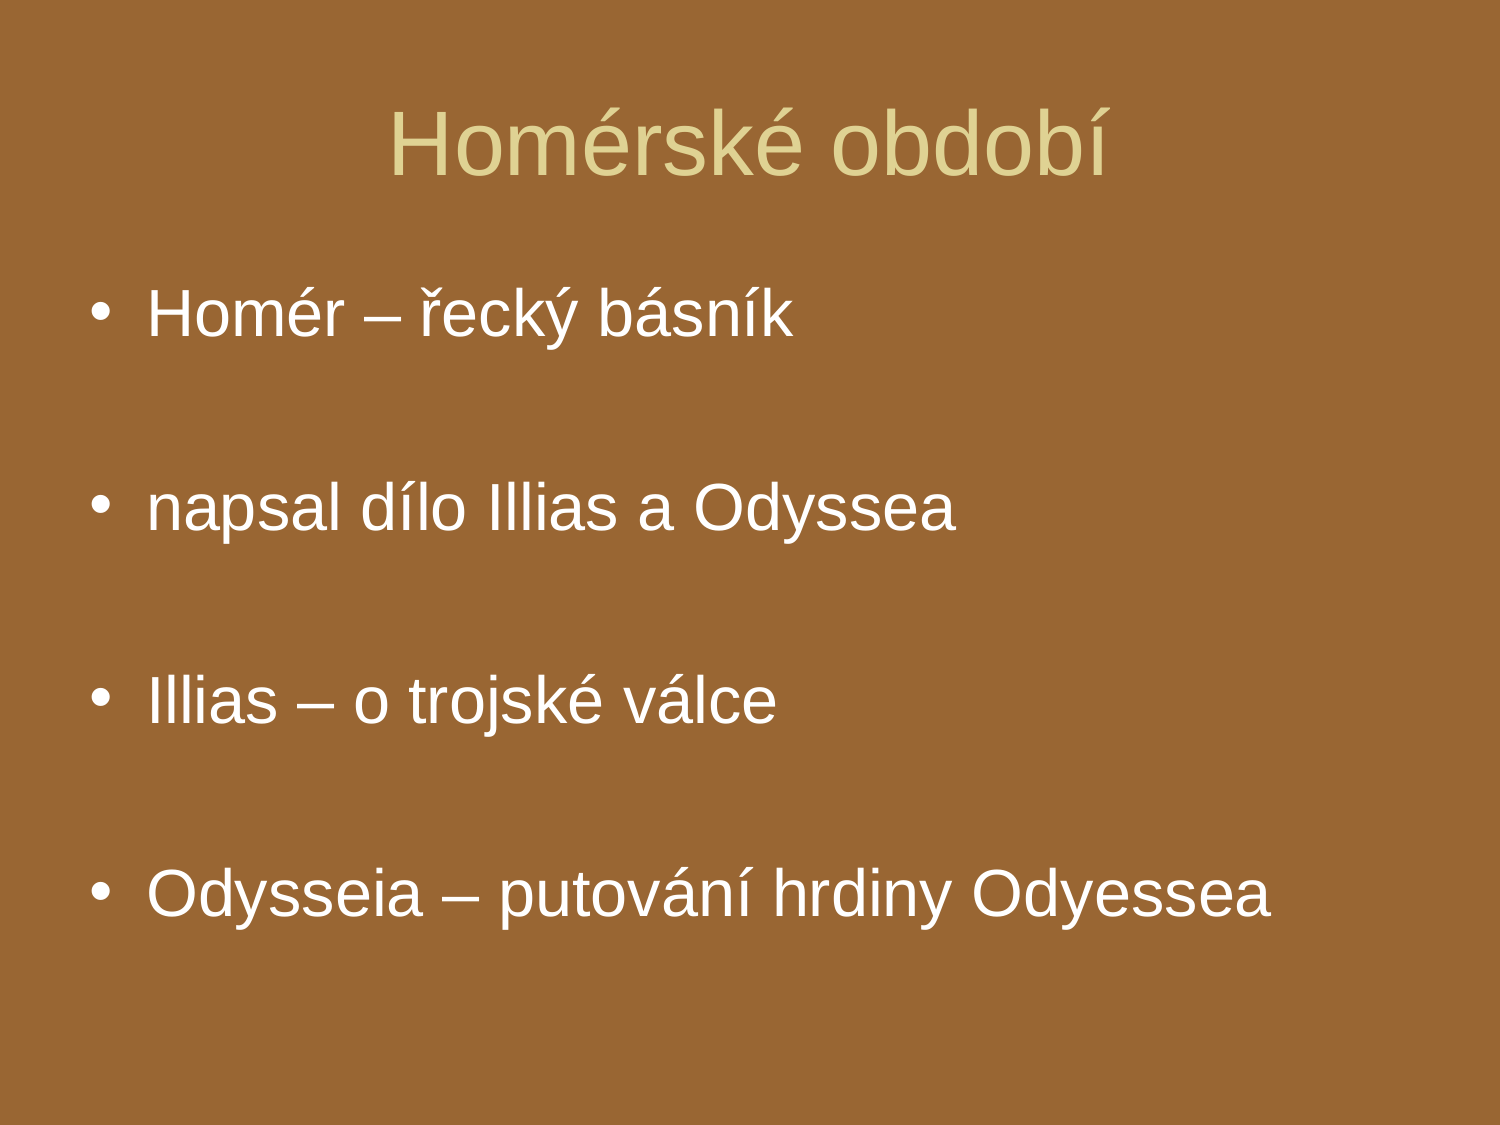

# Homérské období
Homér – řecký básník
napsal dílo Illias a Odyssea
Illias – o trojské válce
Odysseia – putování hrdiny Odyessea